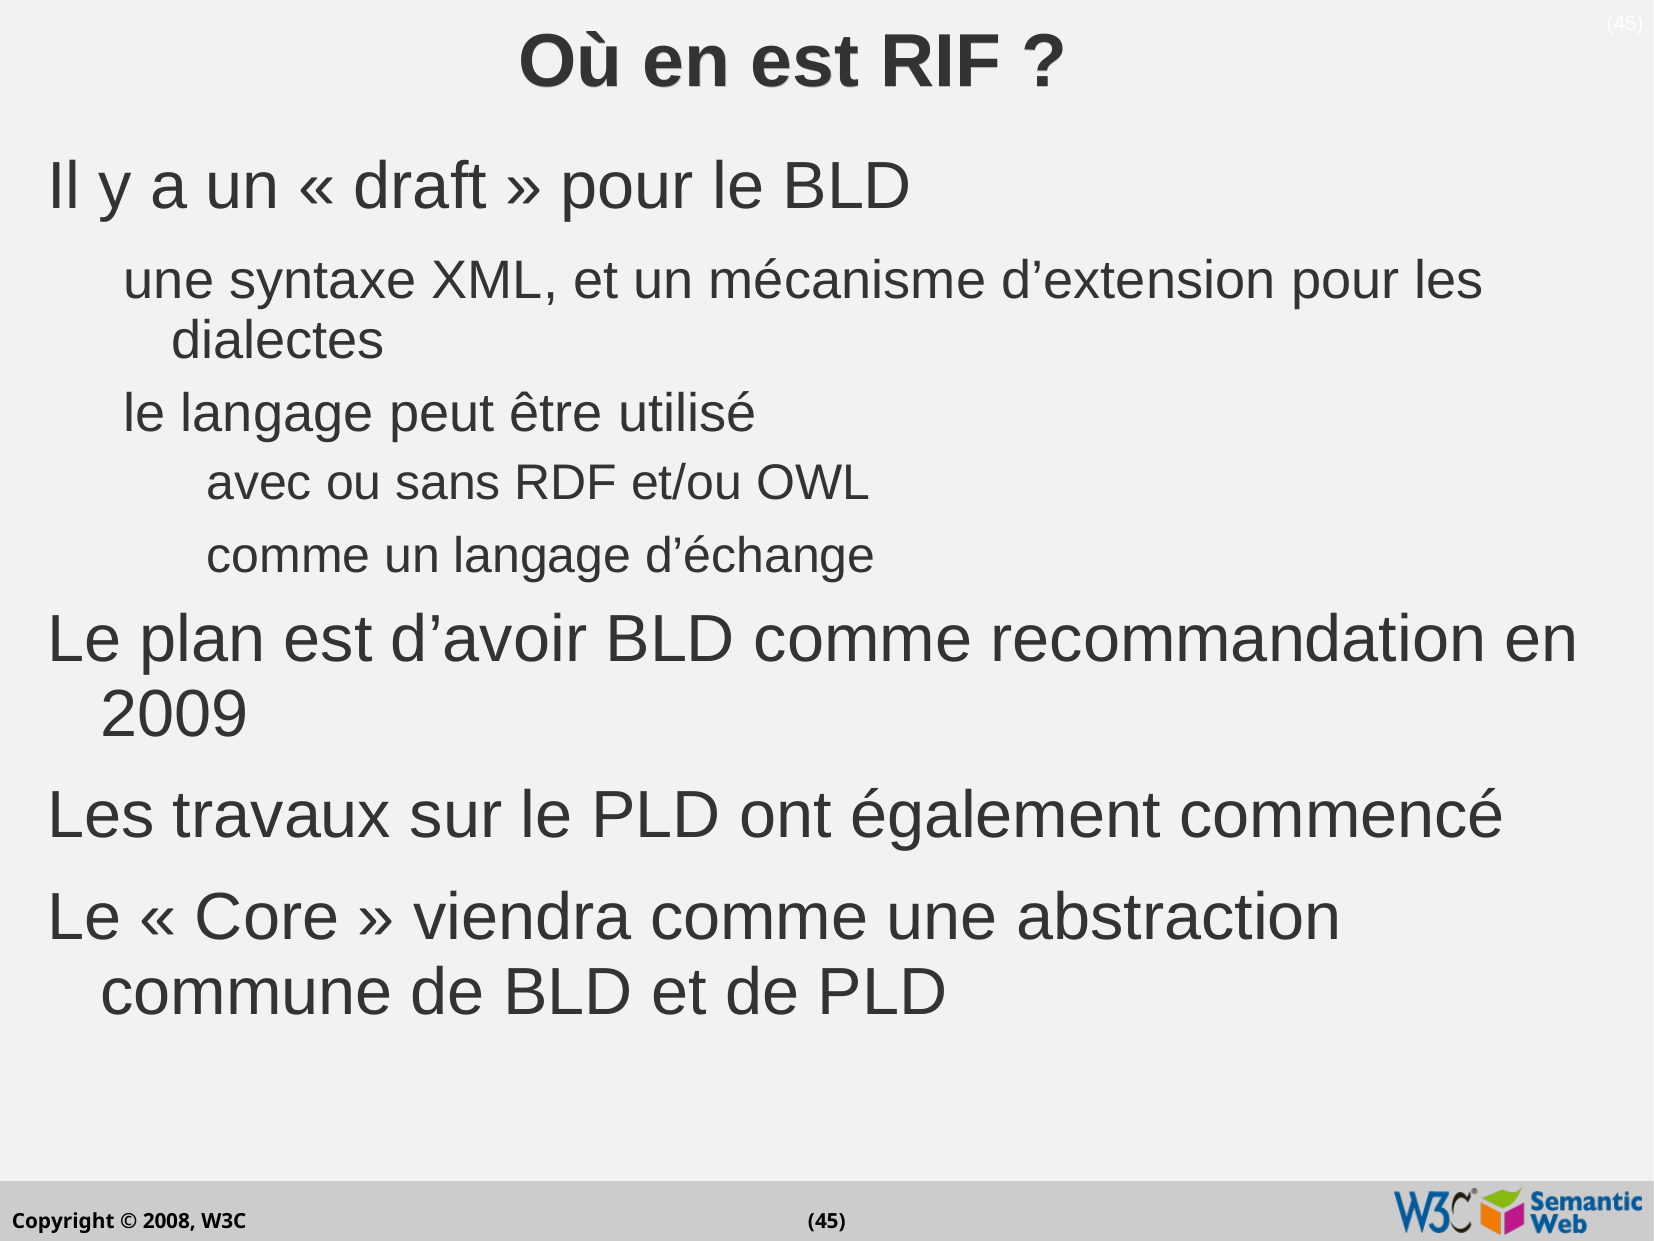

# Où en est RIF ?
Il y a un « draft » pour le BLD
une syntaxe XML, et un mécanisme d’extension pour les dialectes
le langage peut être utilisé
avec ou sans RDF et/ou OWL
comme un langage d’échange
Le plan est d’avoir BLD comme recommandation en 2009
Les travaux sur le PLD ont également commencé
Le « Core » viendra comme une abstraction commune de BLD et de PLD